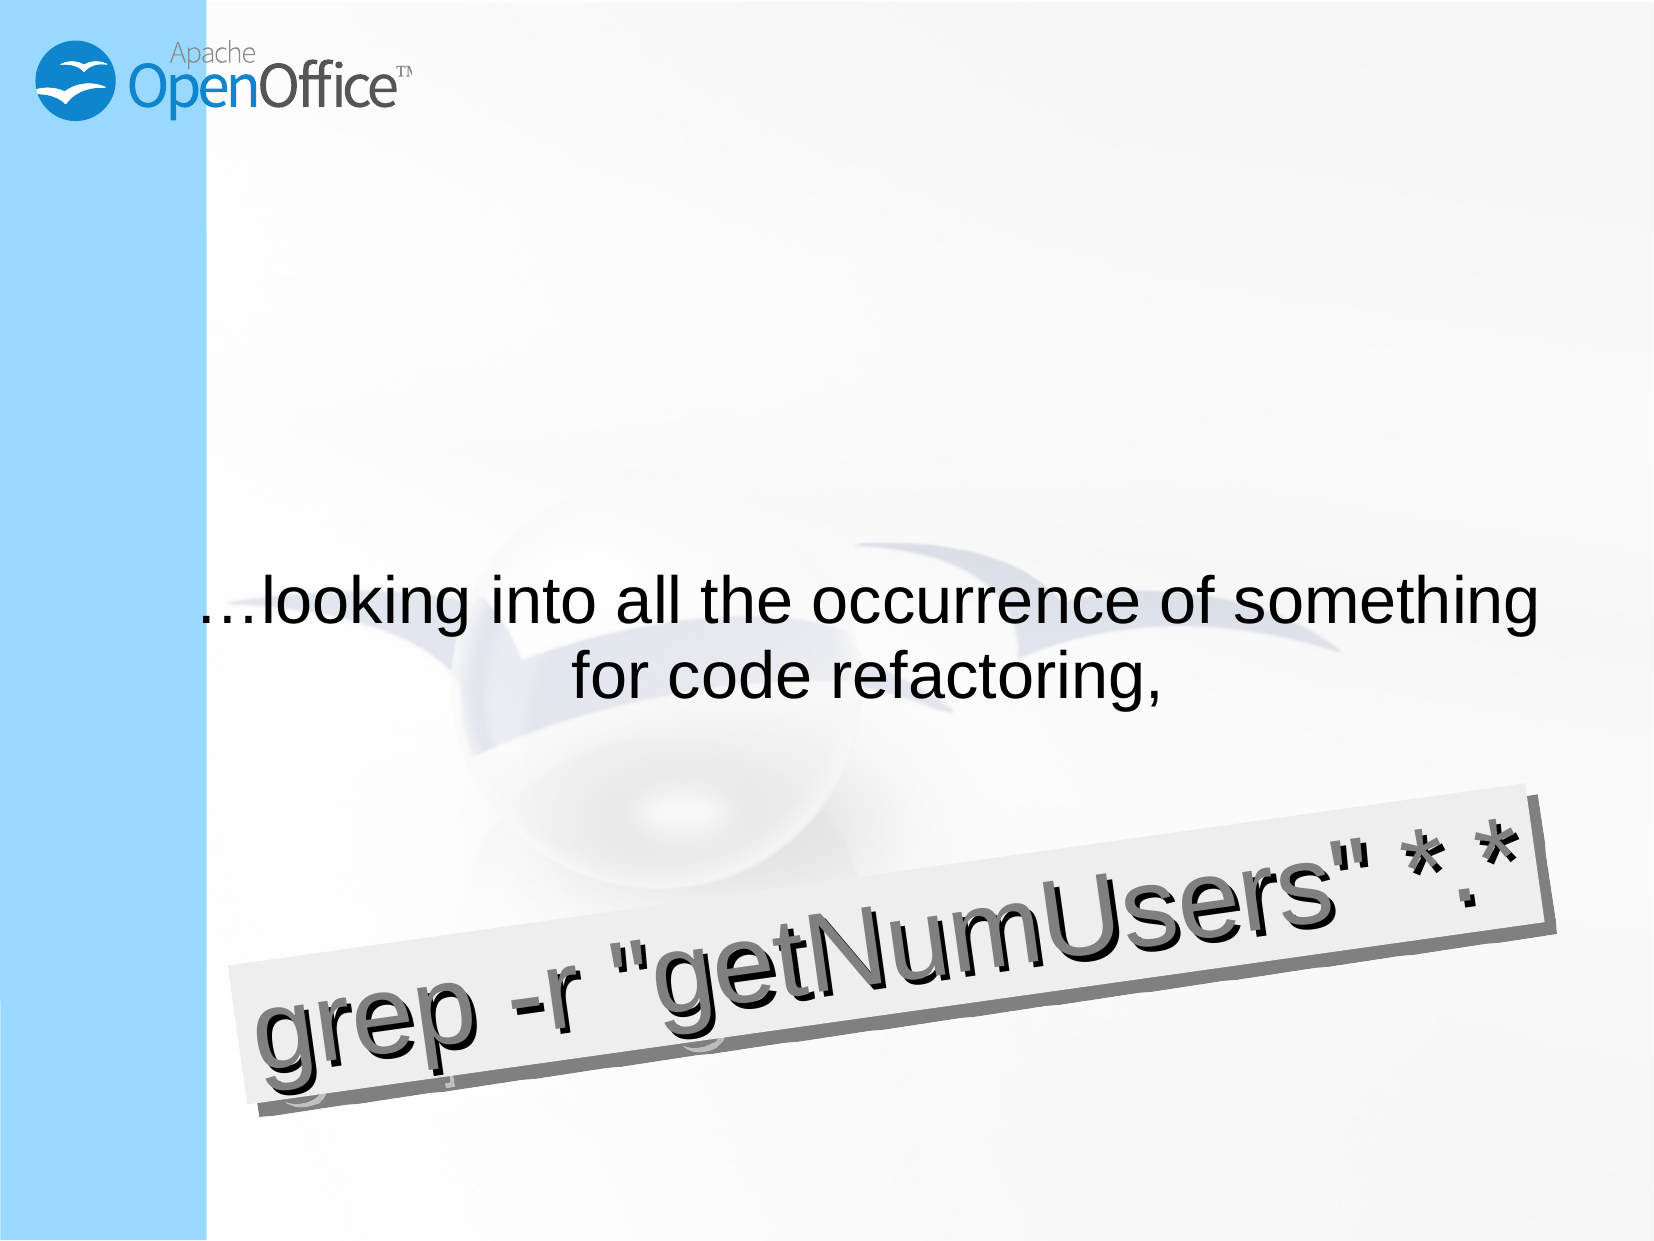

# …looking into all the occurrence of something
for code refactoring,
grep -r "getNumUsers" *.*